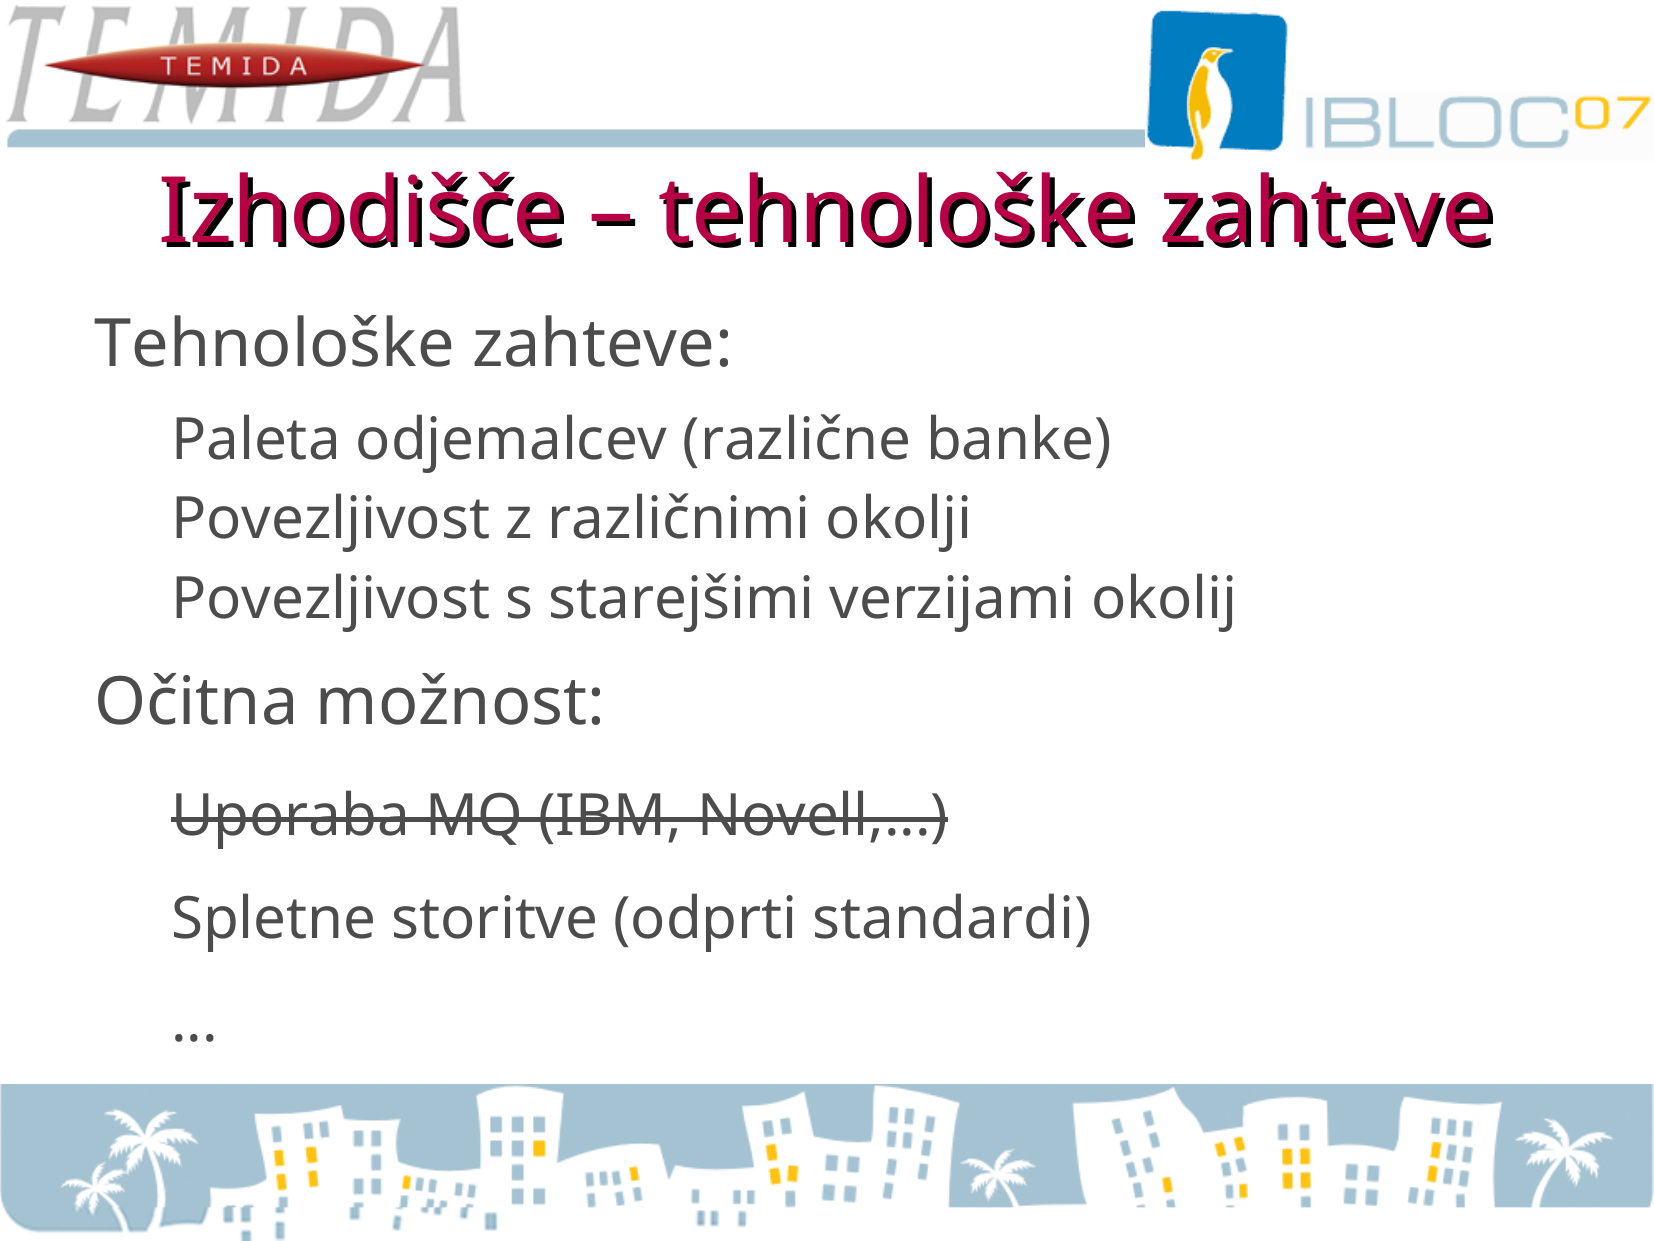

# Izhodišče – tehnološke zahteve
Tehnološke zahteve:
Paleta odjemalcev (različne banke)
Povezljivost z različnimi okolji
Povezljivost s starejšimi verzijami okolij
Očitna možnost:
Uporaba MQ (IBM, Novell,...)
Spletne storitve (odprti standardi)
...